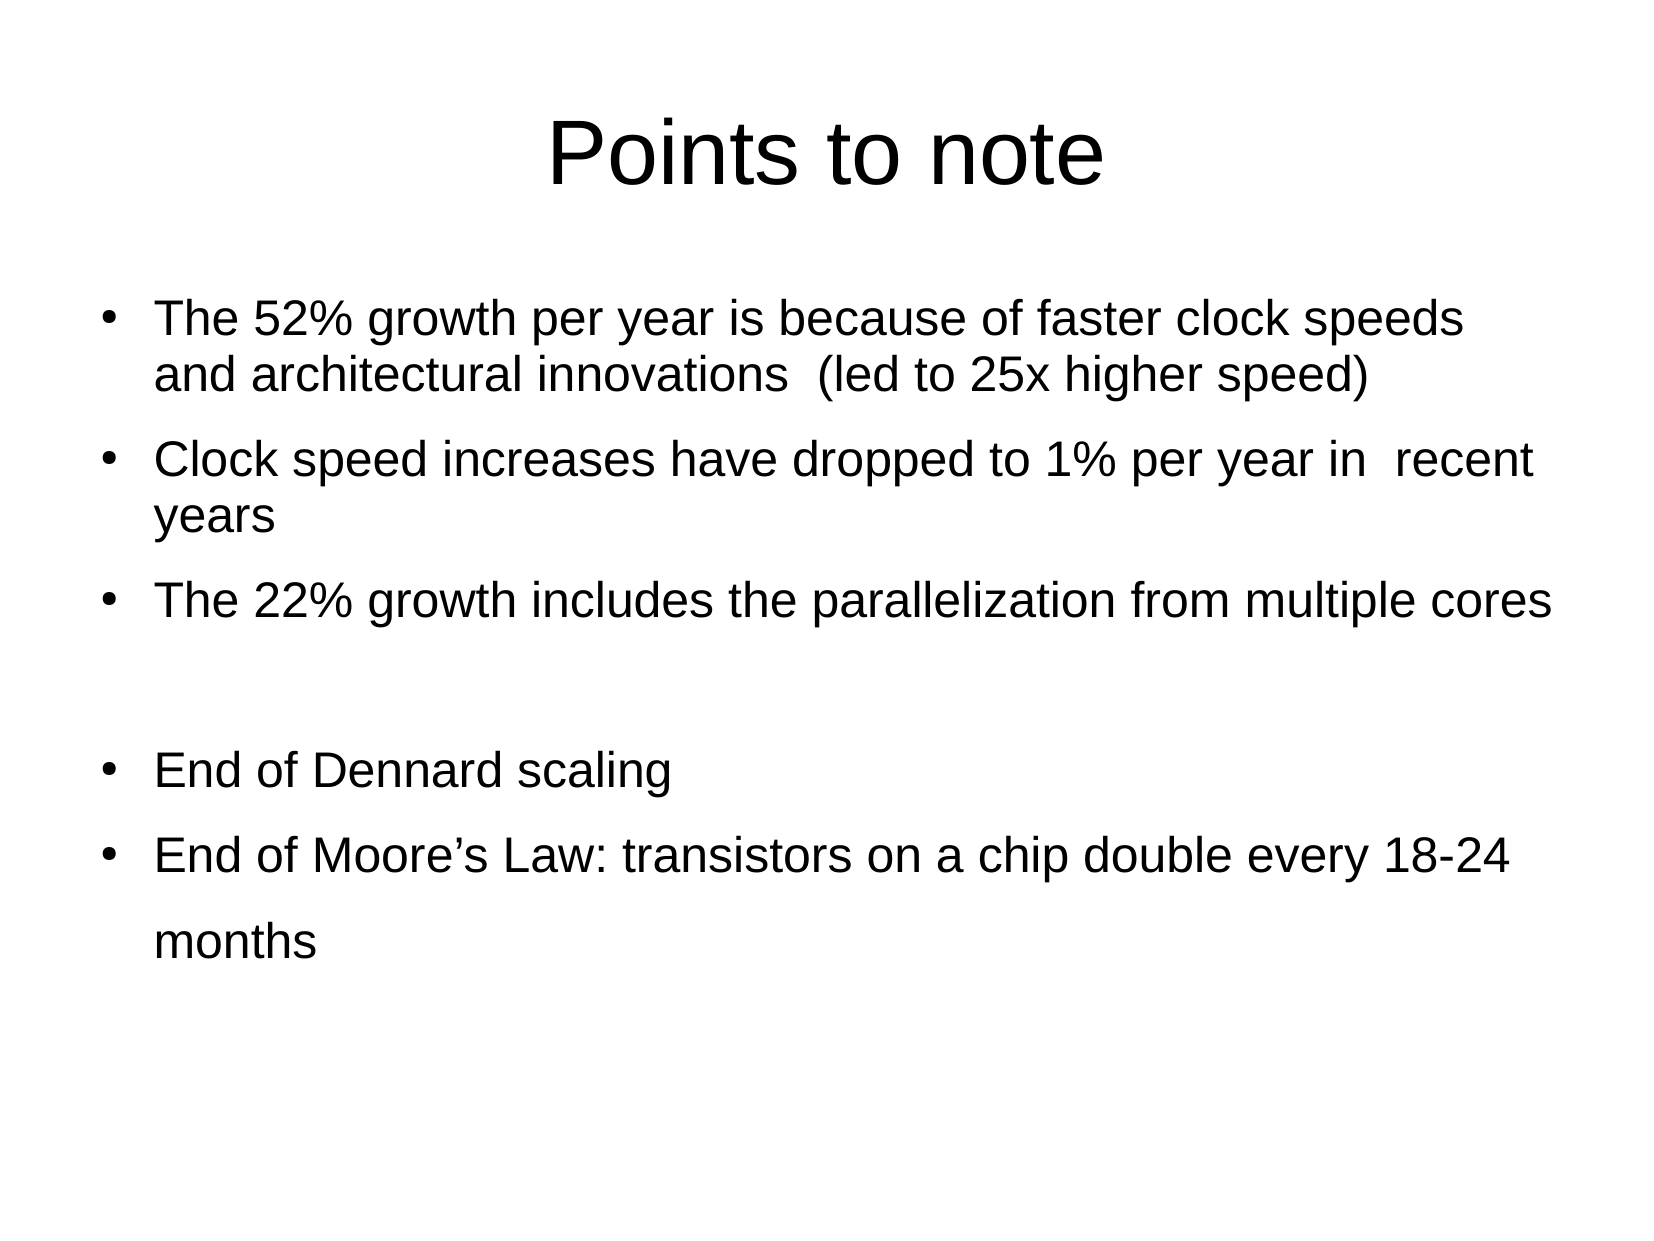

# Points to note
The 52% growth per year is because of faster clock speeds and architectural innovations (led to 25x higher speed)
Clock speed increases have dropped to 1% per year in recent years
The 22% growth includes the parallelization from multiple cores
End of Dennard scaling
End of Moore’s Law: transistors on a chip double every 18-24
months